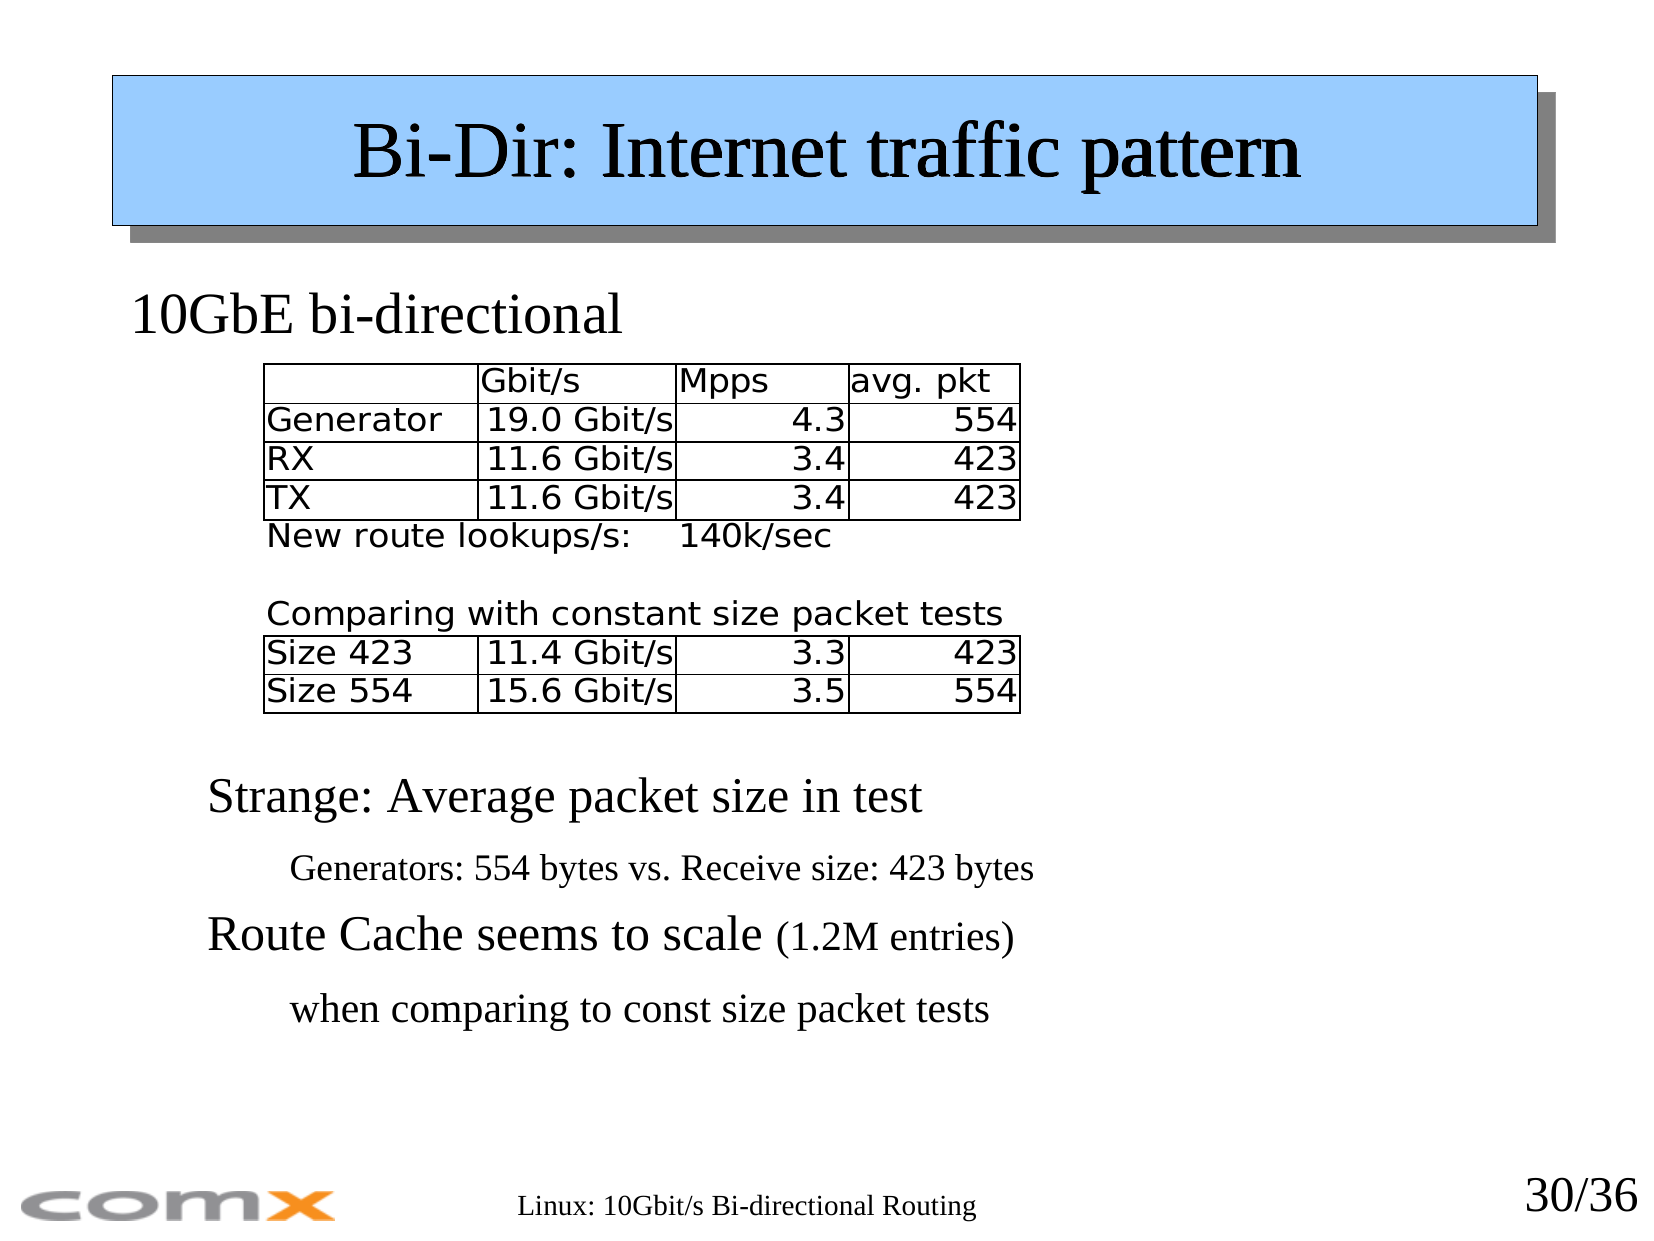

# Bi-Dir: Internet traffic pattern
10GbE bi-directional
Strange: Average packet size in test
Generators: 554 bytes vs. Receive size: 423 bytes
Route Cache seems to scale (1.2M entries)
when comparing to const size packet tests